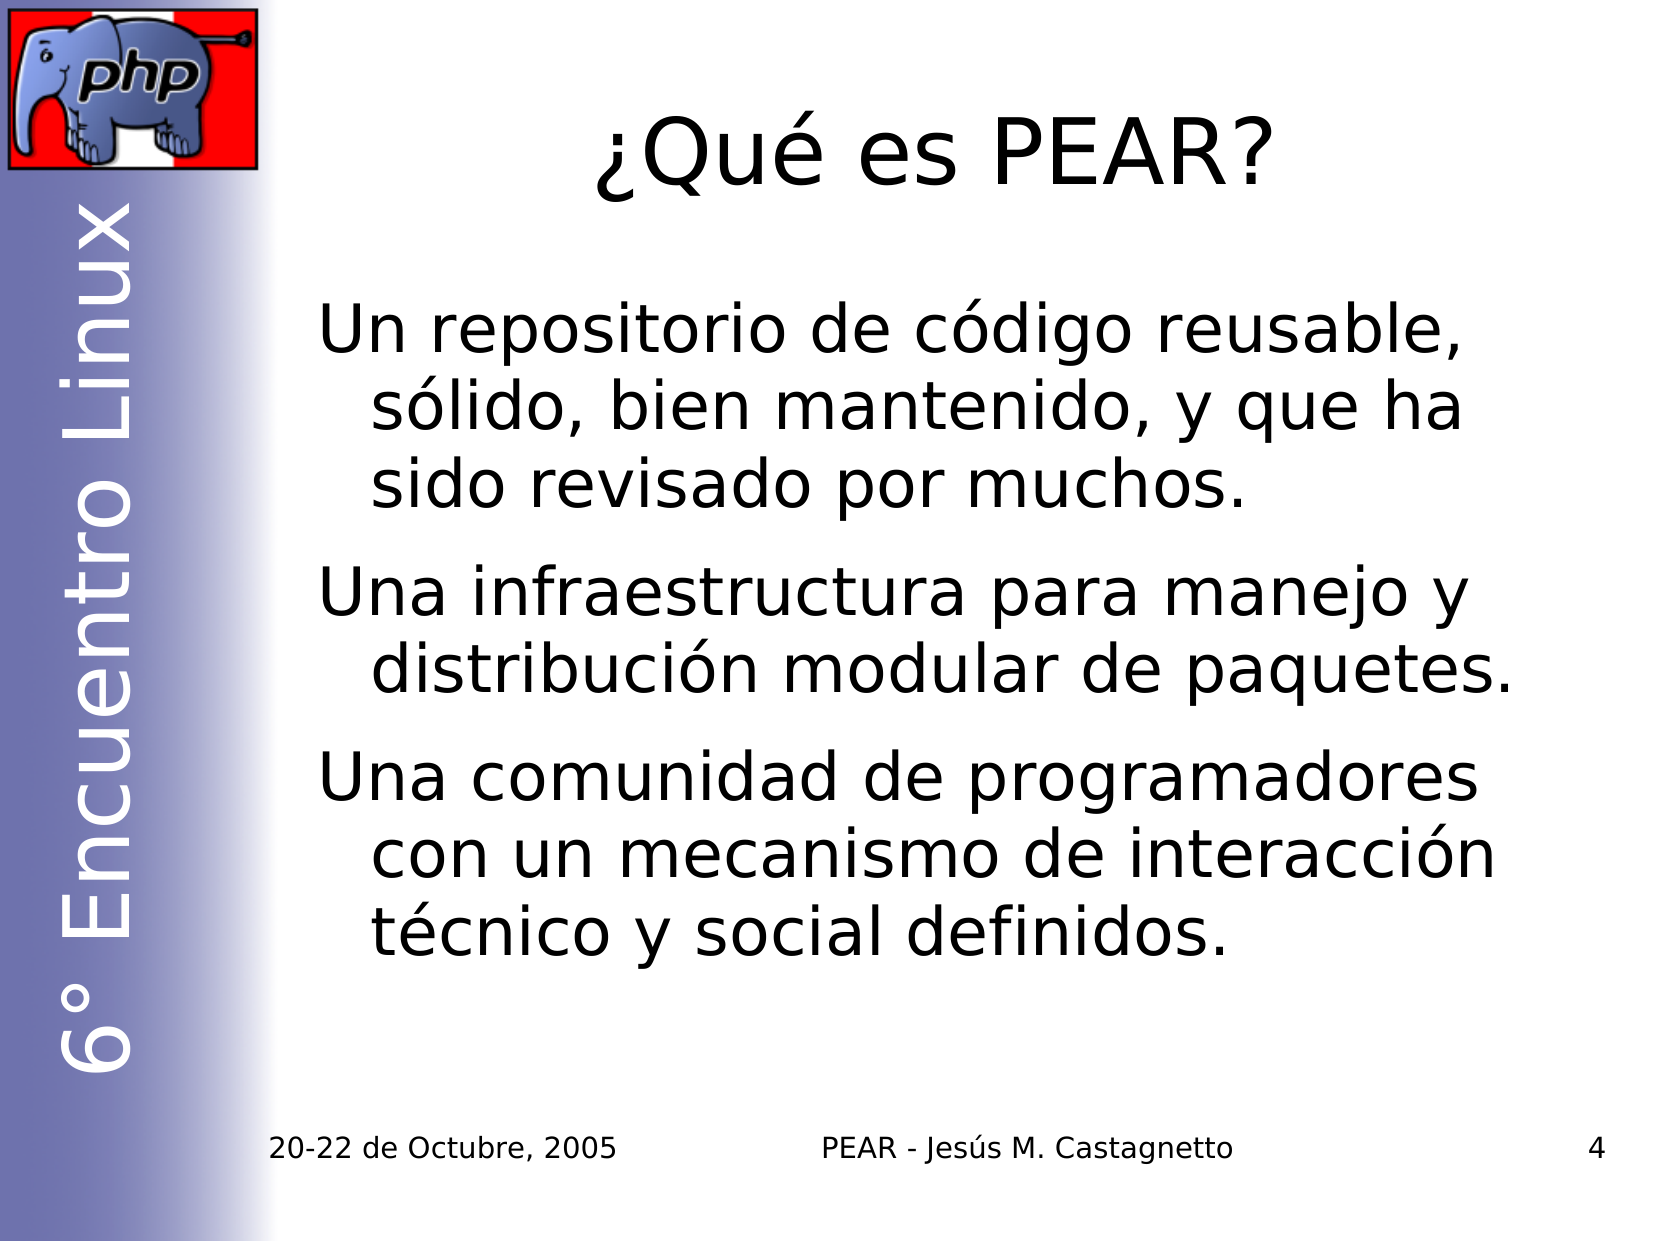

# ¿Qué es PEAR?
Un repositorio de código reusable, sólido, bien mantenido, y que ha sido revisado por muchos.
Una infraestructura para manejo y distribución modular de paquetes.
Una comunidad de programadores con un mecanismo de interacción técnico y social definidos.
20-22 de Octubre, 2005
PEAR - Jesús M. Castagnetto
4